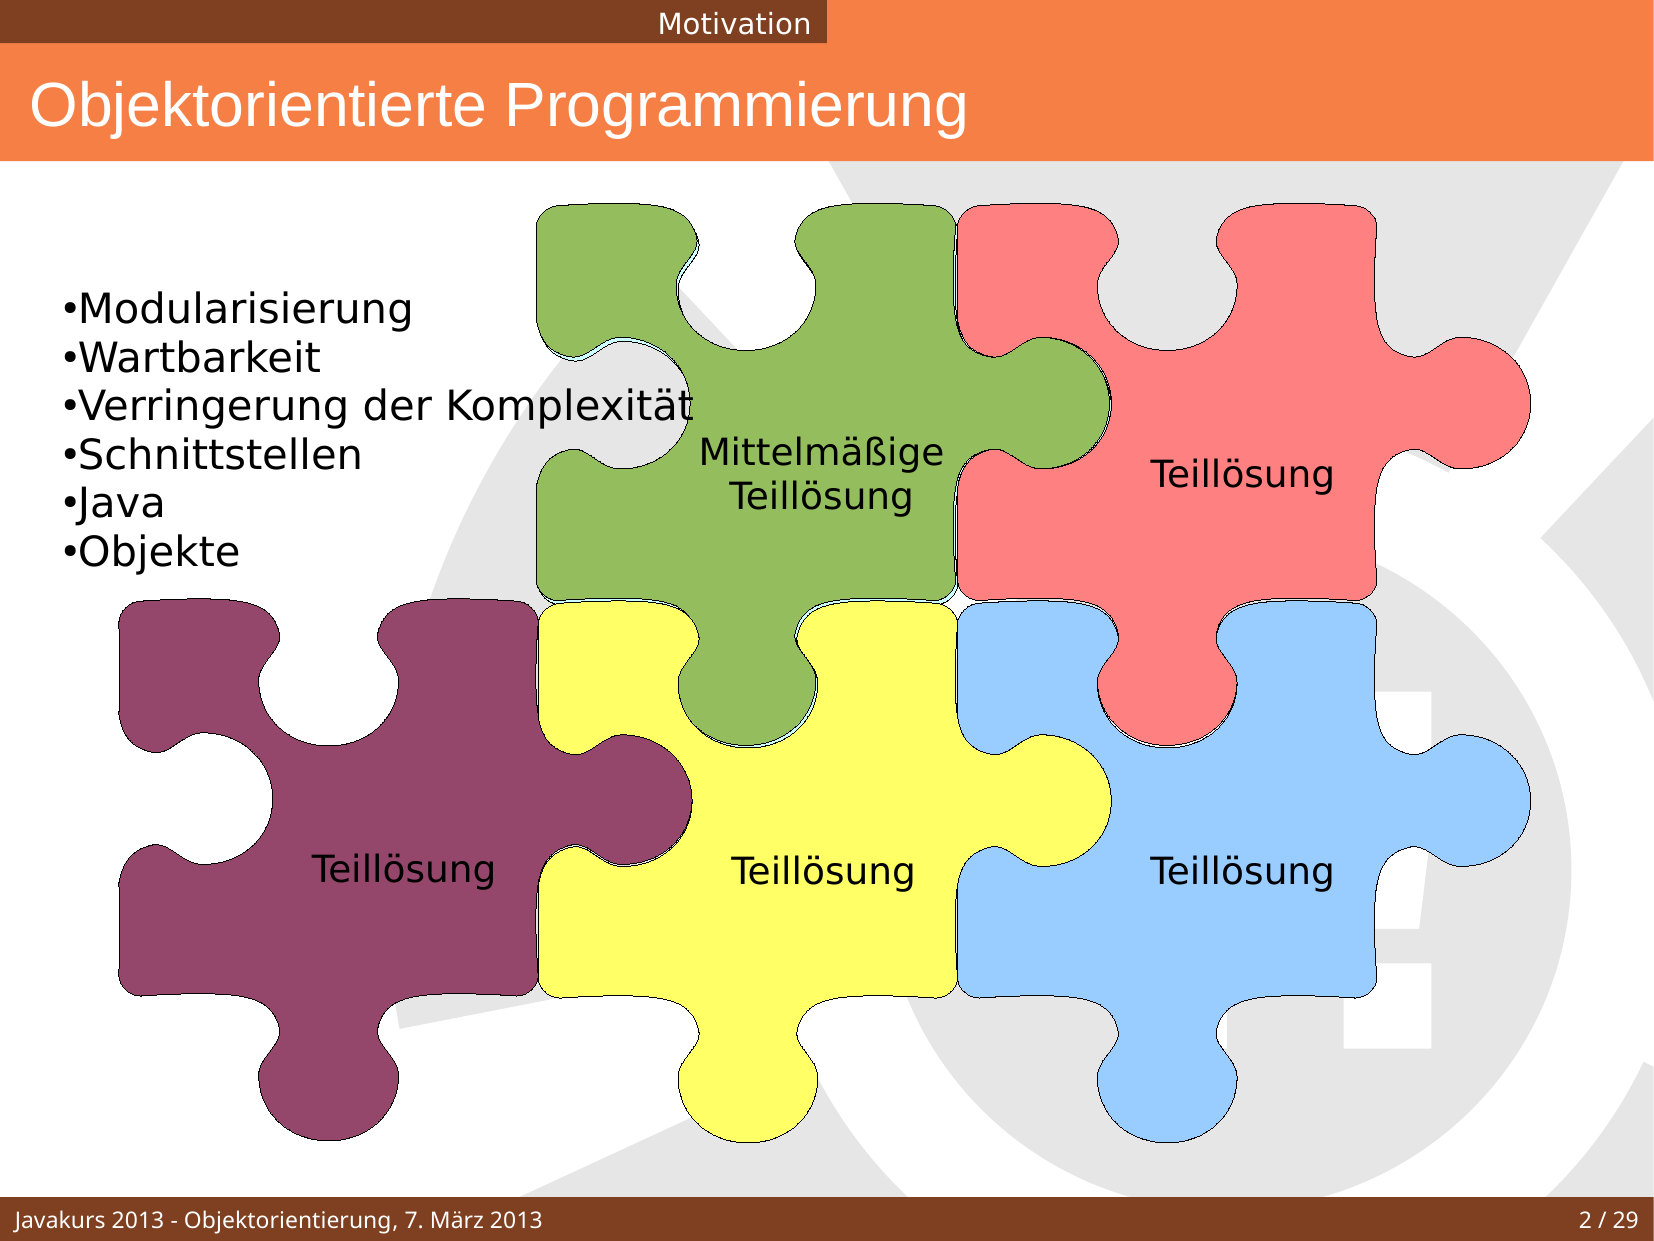

Motivation
# Objektorientierte Programmierung
Mittelmäßige
Teillösung
Teillösung
Bessere
Teillösung
Modularisierung
Wartbarkeit
Verringerung der Komplexität
Schnittstellen
Java
Objekte
Teillösung
Teillösung
Teillösung